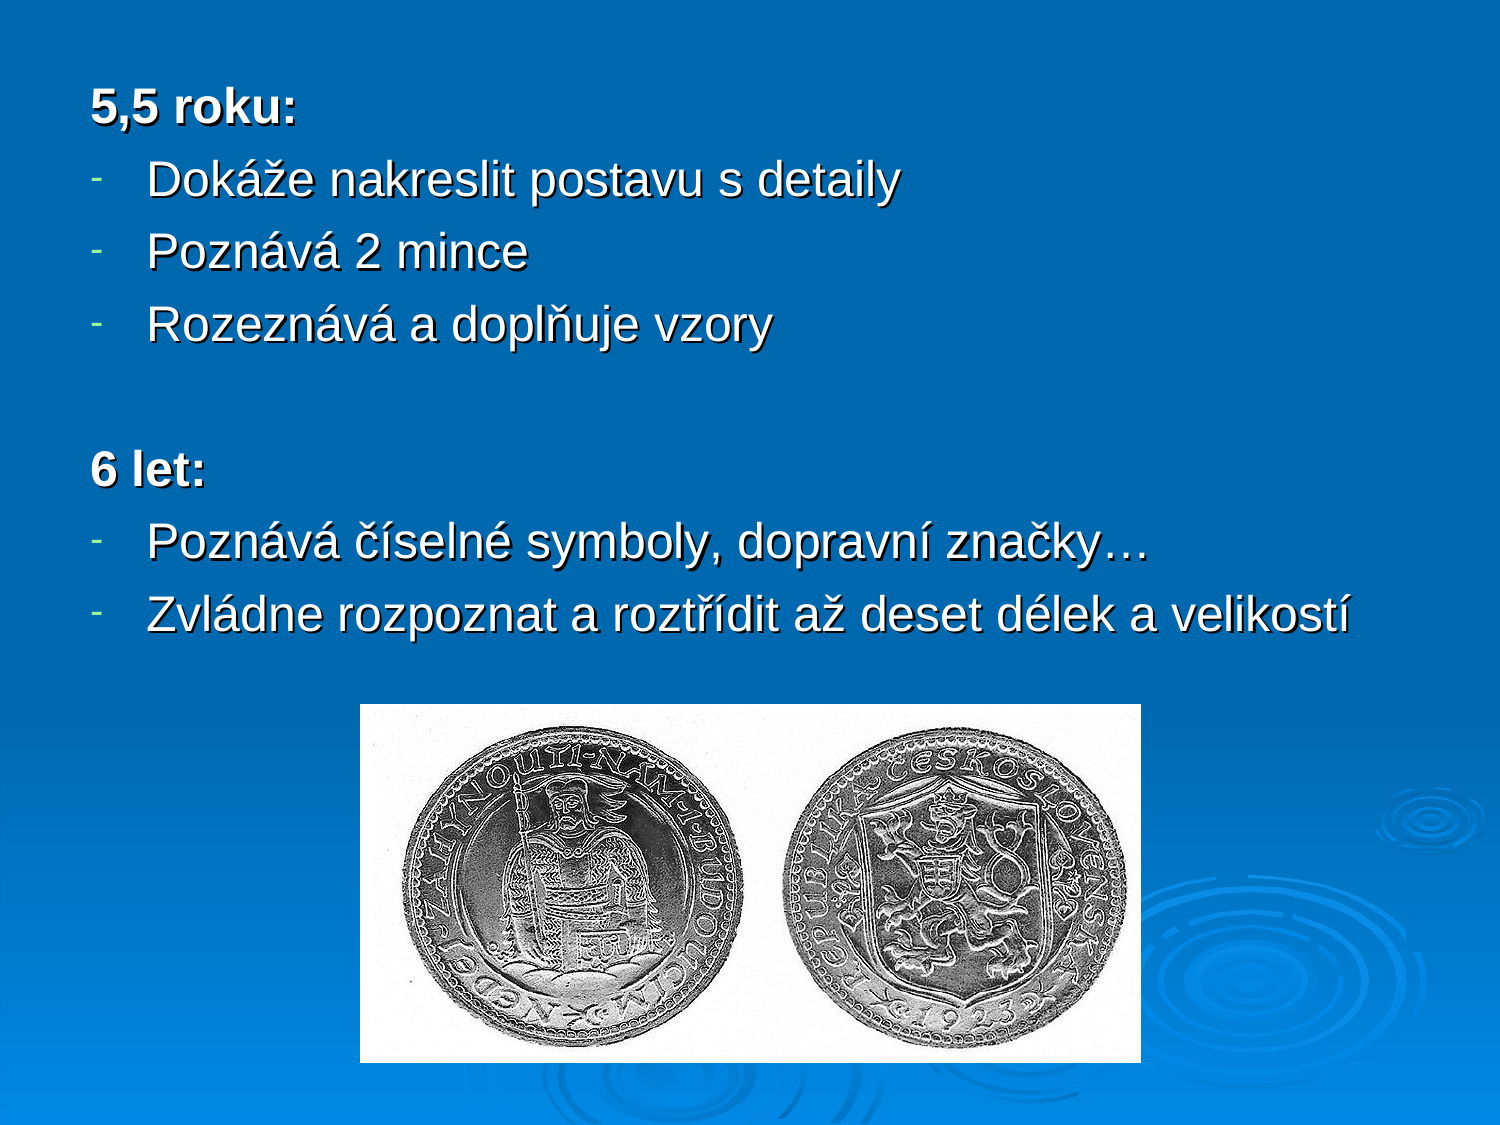

# 5,5 roku:
Dokáže nakreslit postavu s detaily
Poznává 2 mince
Rozeznává a doplňuje vzory
6 let:
Poznává číselné symboly, dopravní značky…
Zvládne rozpoznat a roztřídit až deset délek a velikostí